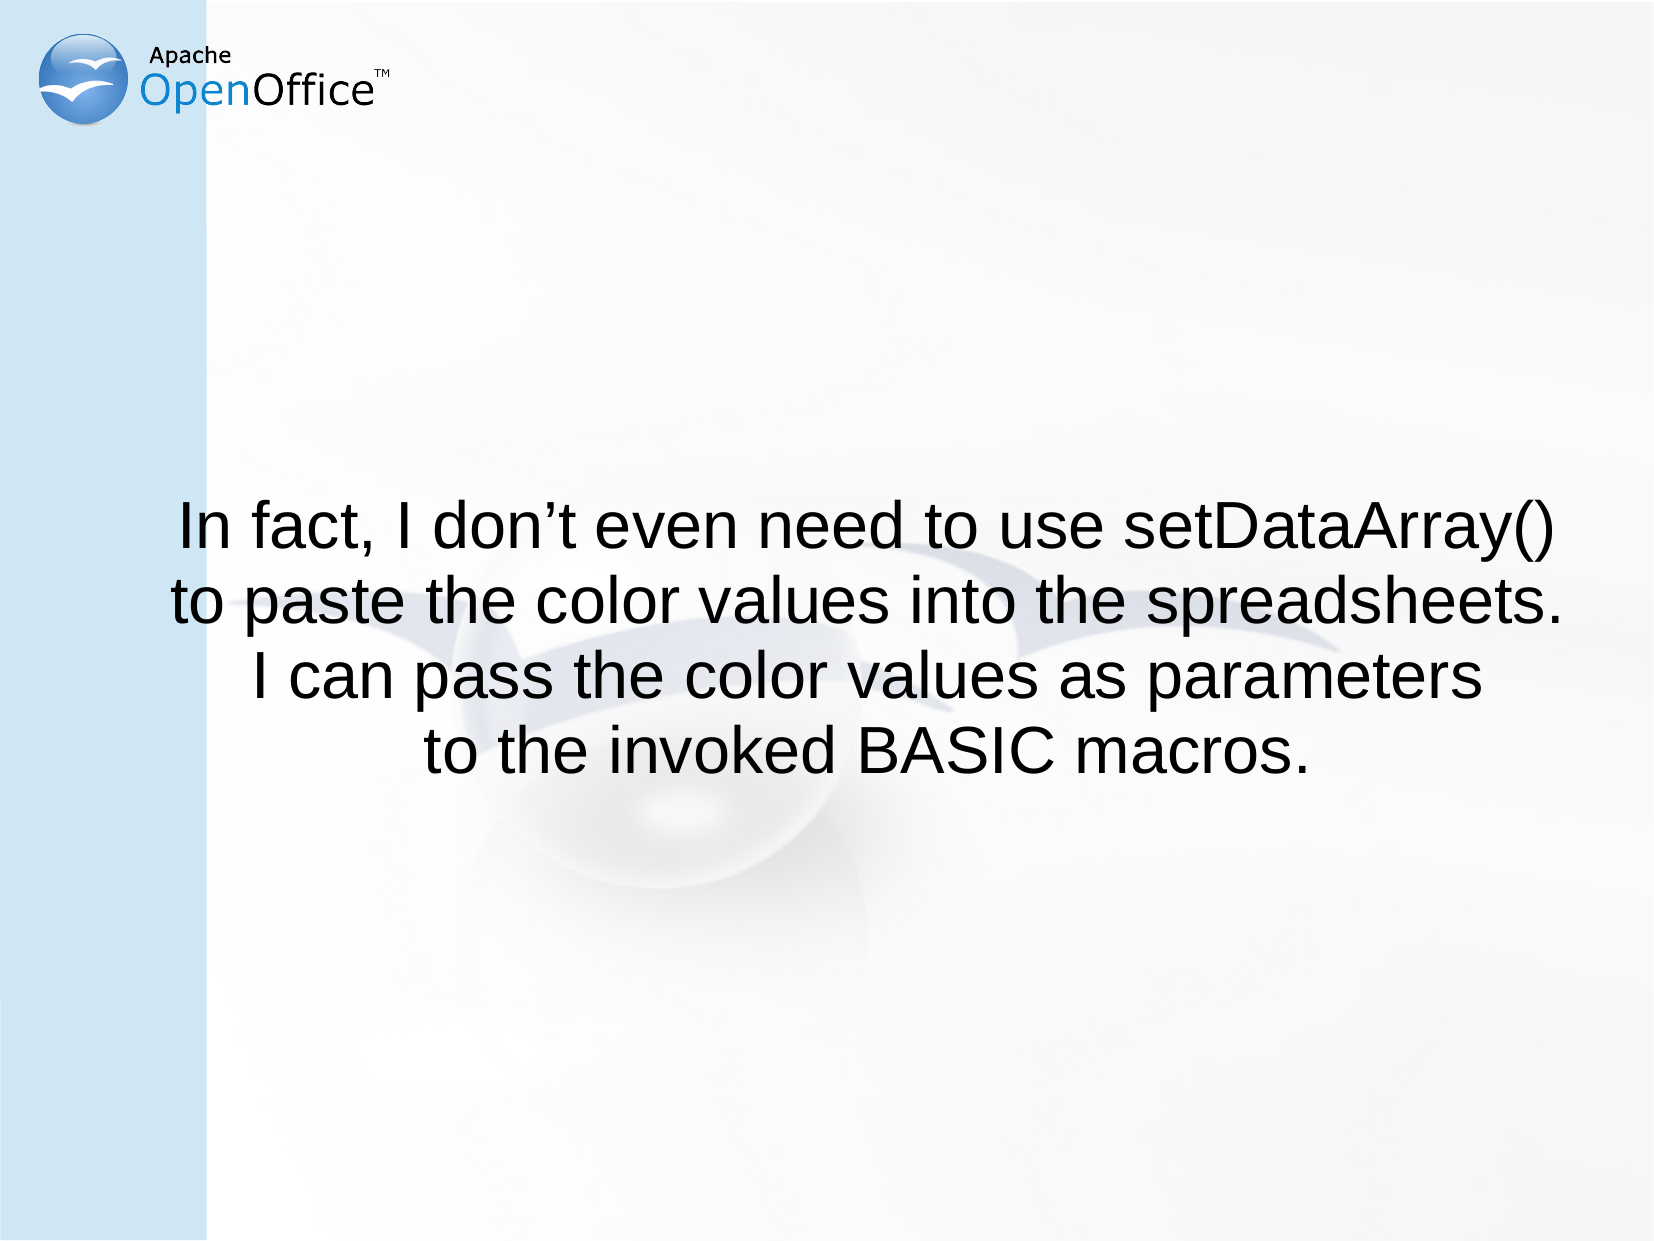

# In fact, I don’t even need to use setDataArray()
to paste the color values into the spreadsheets.
I can pass the color values as parameters
to the invoked BASIC macros.